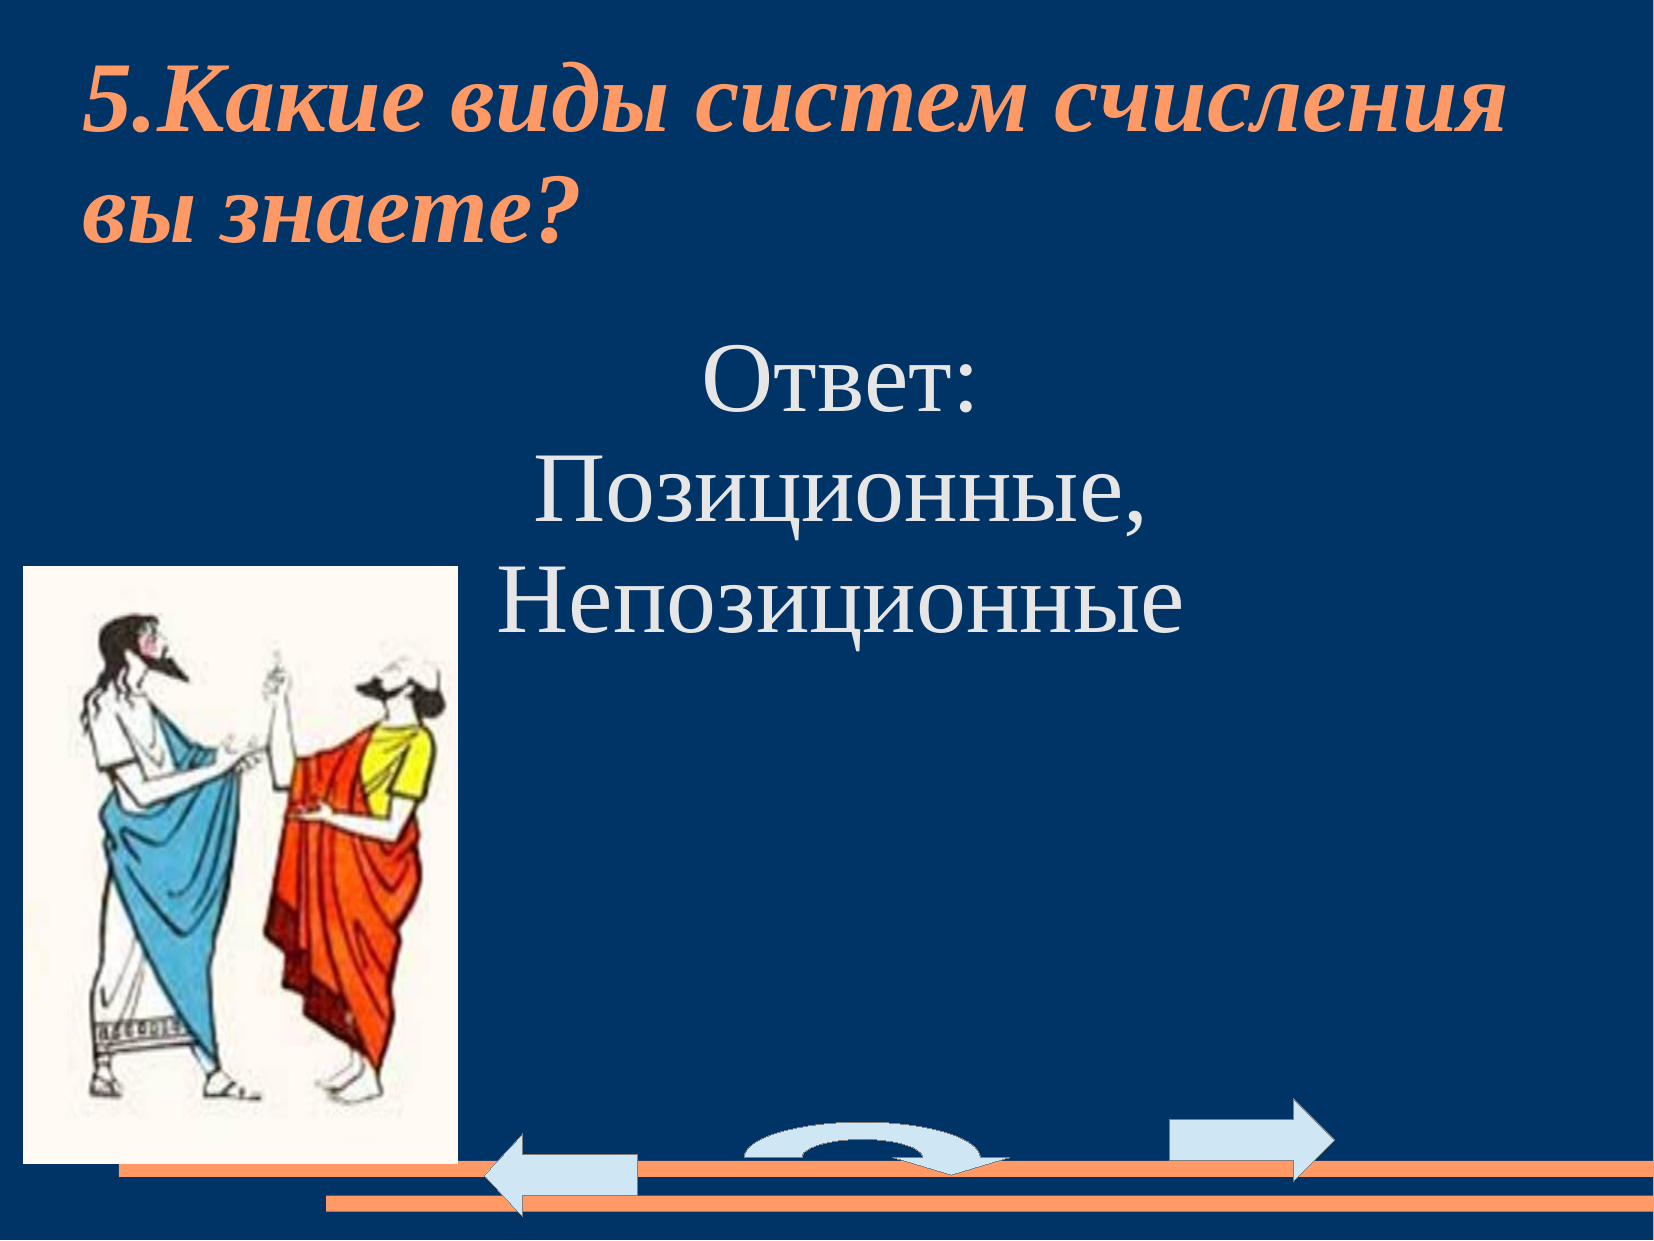

# 5.Какие виды систем счисления вы знаете?
Ответ:
Позиционные,
Непозиционные